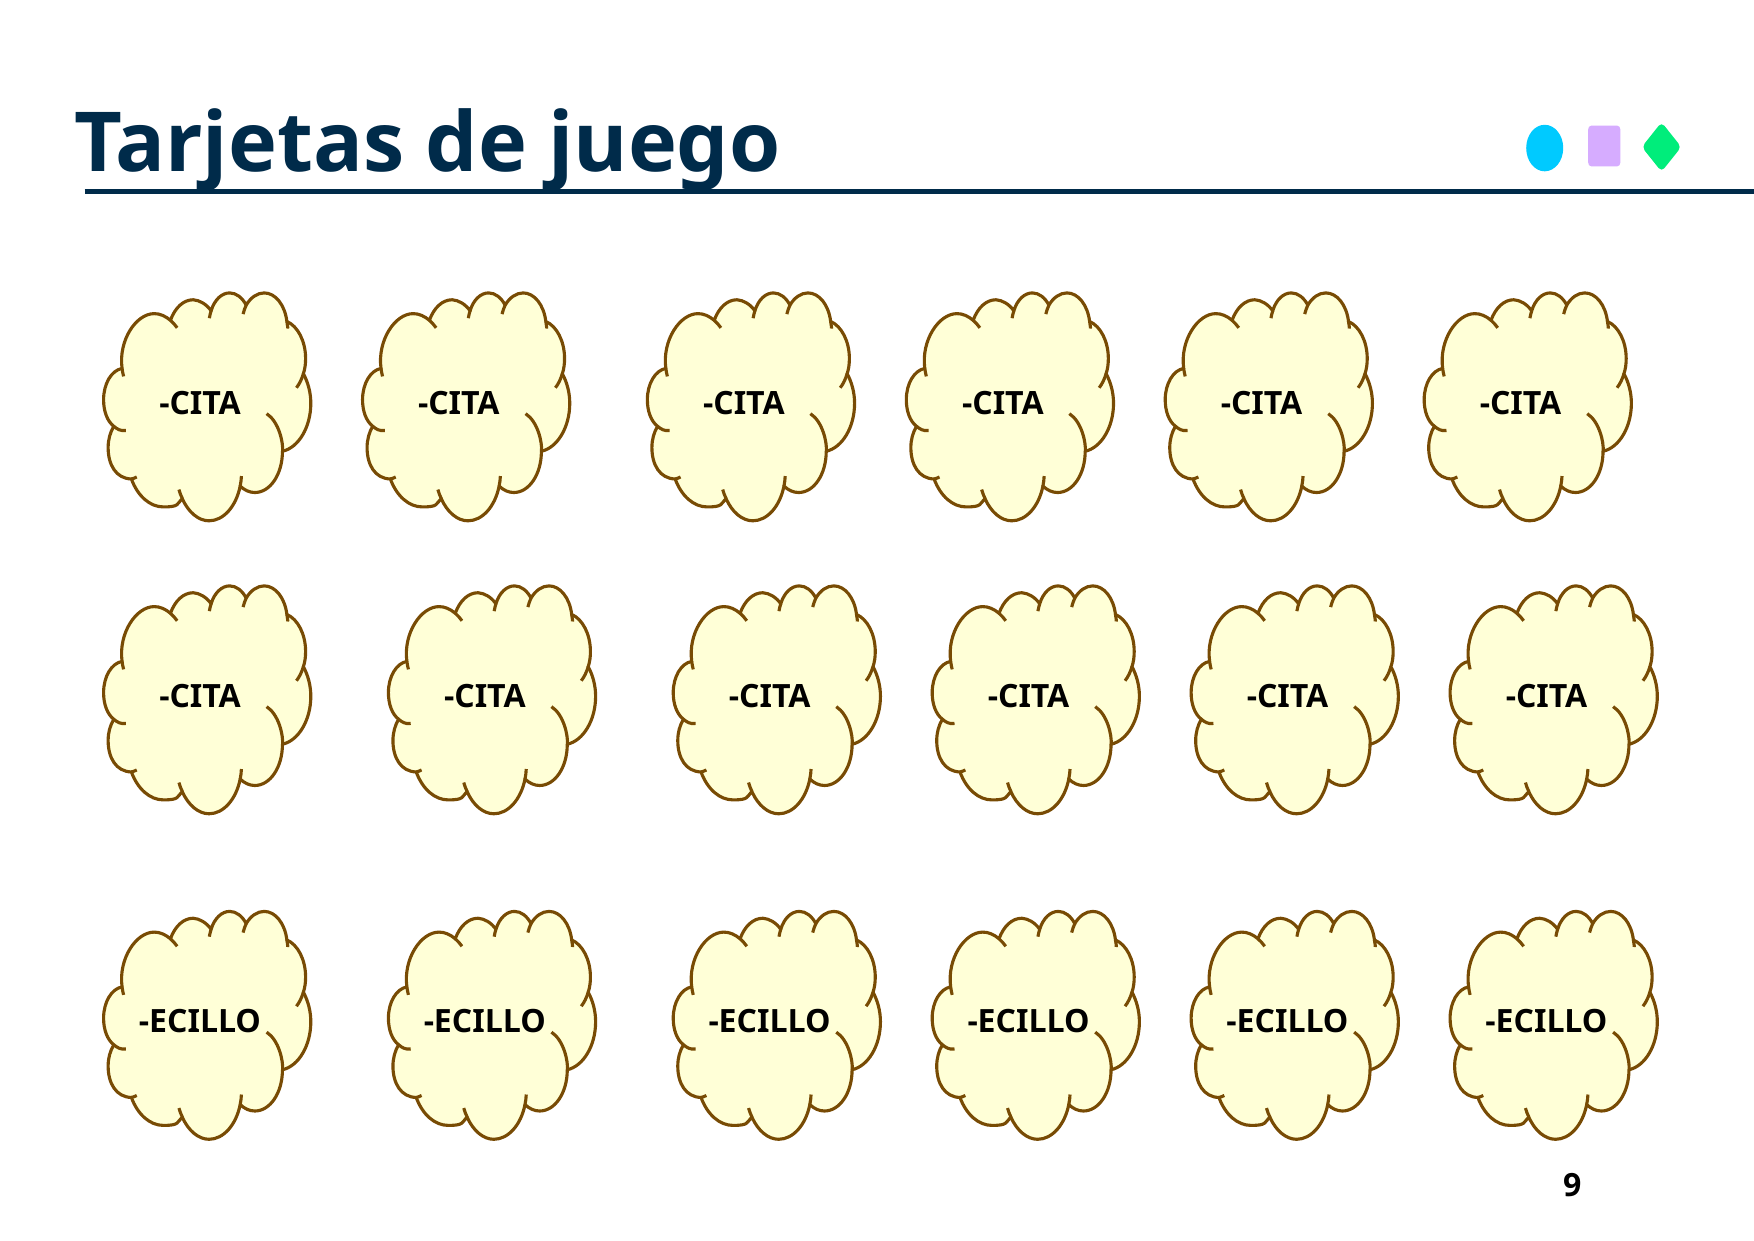

# Tarjetas de juego
-CITA
-CITA
-CITA
-CITA
-CITA
-CITA
-CITA
-CITA
-CITA
-CITA
-CITA
-CITA
-ECILLO
-ECILLO
-ECILLO
-ECILLO
-ECILLO
-ECILLO